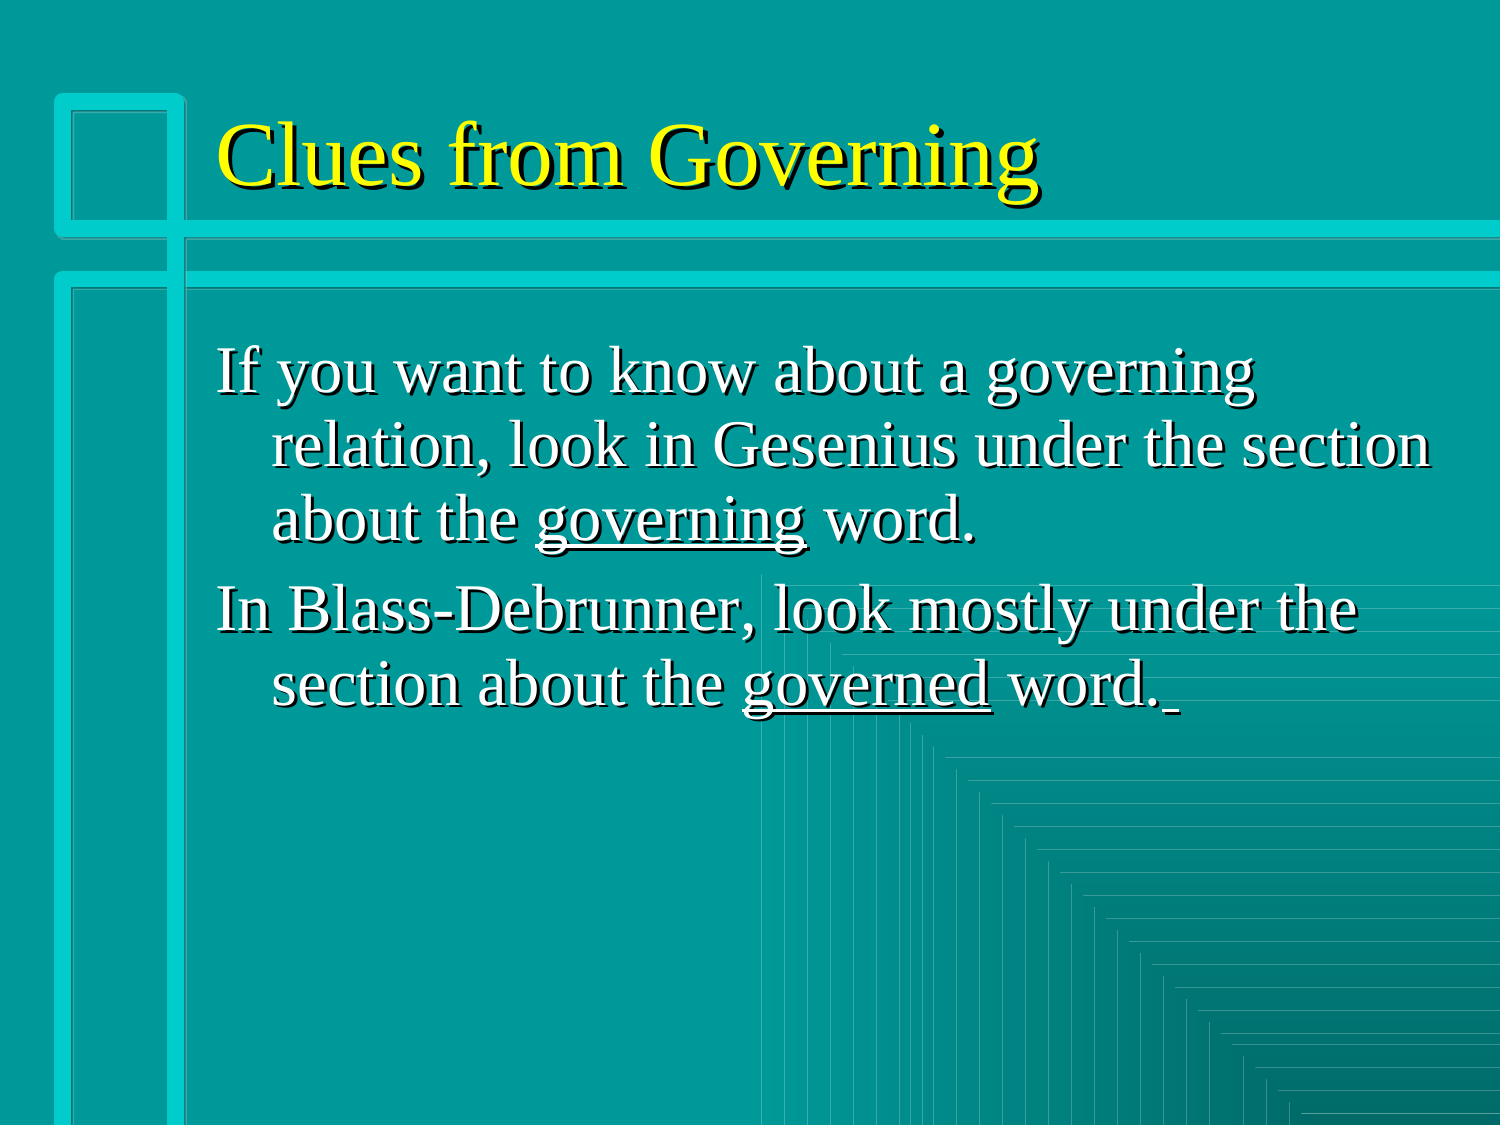

# Clues from Governing
If you want to know about a governing relation, look in Gesenius under the section about the governing word.
In Blass-Debrunner, look mostly under the section about the governed word.